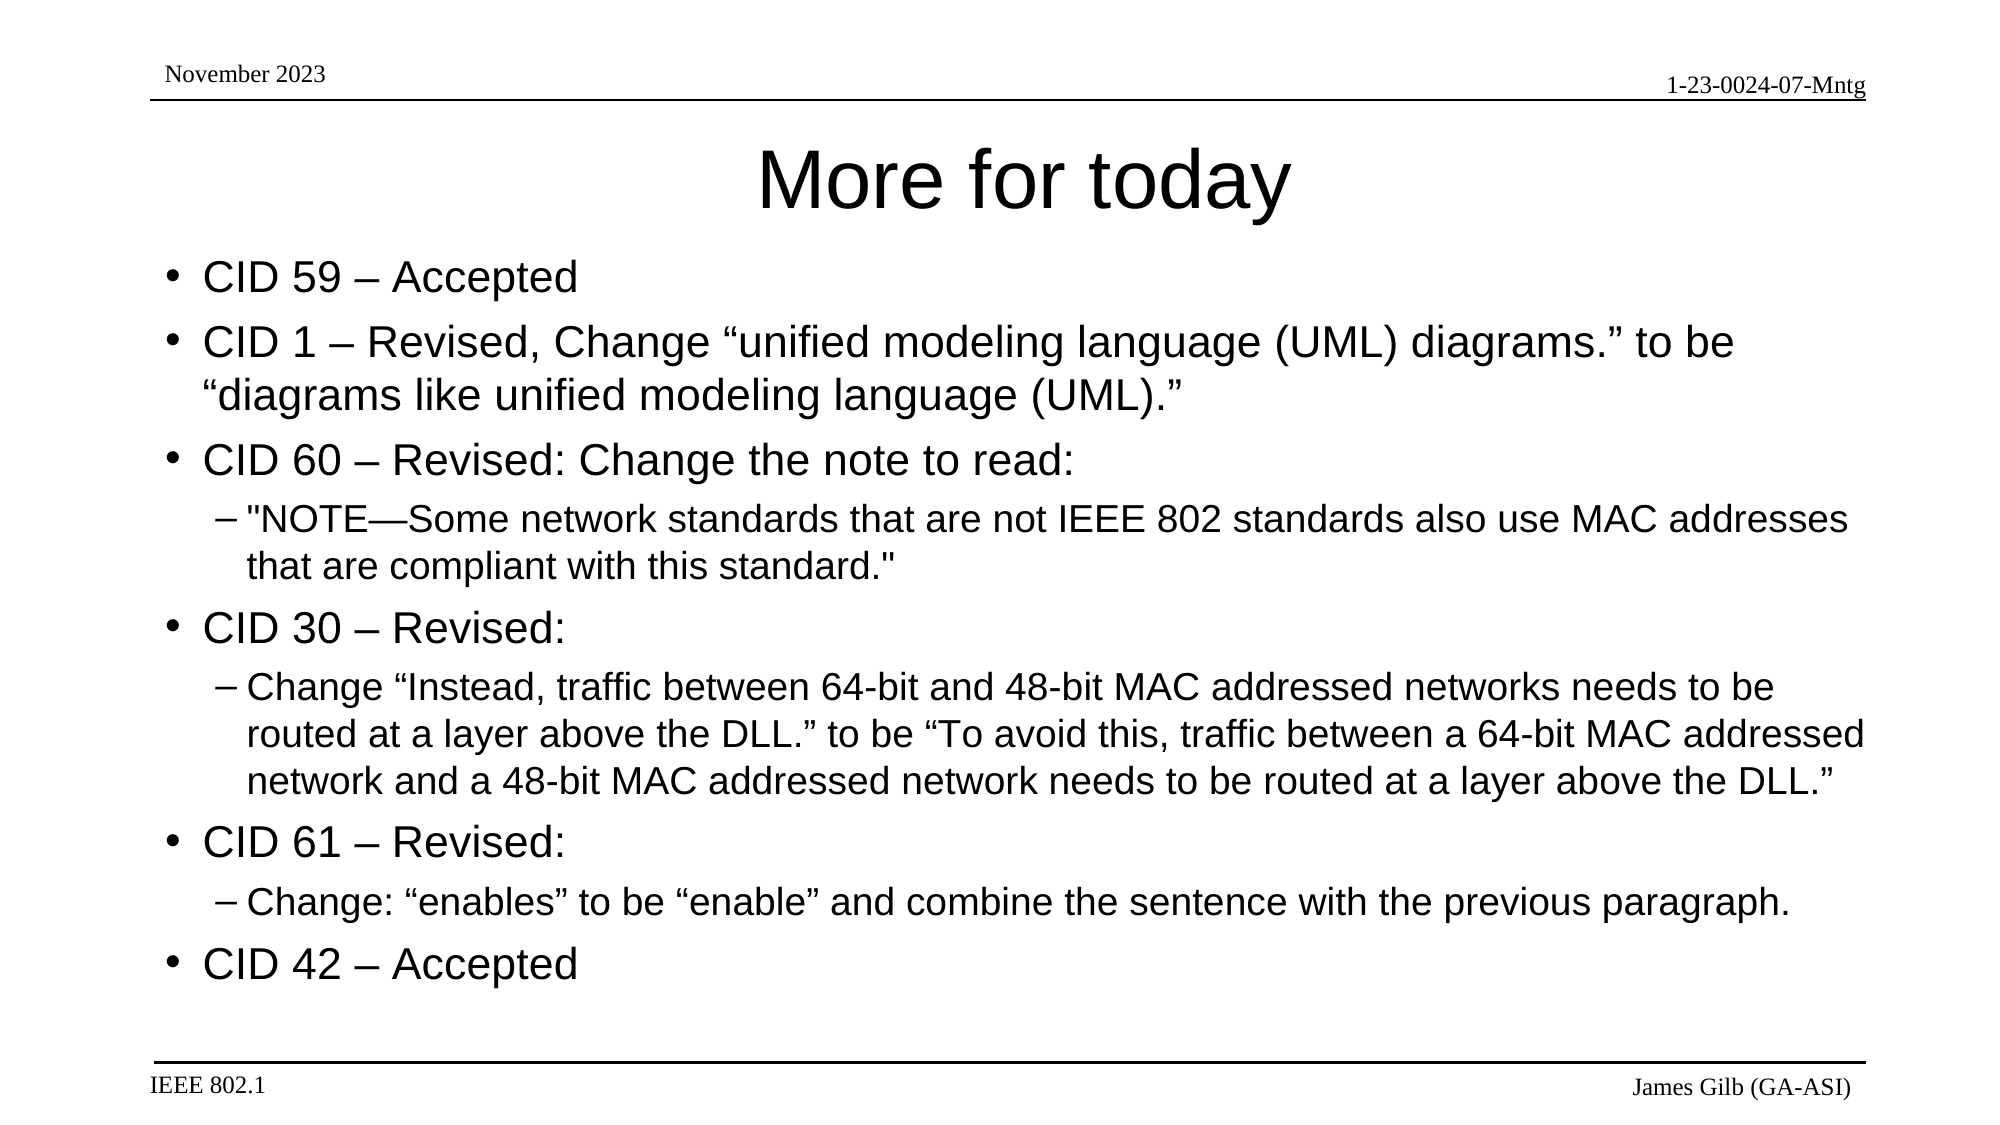

# More for today
CID 59 – Accepted
CID 1 – Revised, Change “unified modeling language (UML) diagrams.” to be “diagrams like unified modeling language (UML).”
CID 60 – Revised: Change the note to read:
"NOTE—Some network standards that are not IEEE 802 standards also use MAC addresses that are compliant with this standard."
CID 30 – Revised:
Change “Instead, traffic between 64-bit and 48-bit MAC addressed networks needs to be routed at a layer above the DLL.” to be “To avoid this, traffic between a 64-bit MAC addressed network and a 48-bit MAC addressed network needs to be routed at a layer above the DLL.”
CID 61 – Revised:
Change: “enables” to be “enable” and combine the sentence with the previous paragraph.
CID 42 – Accepted